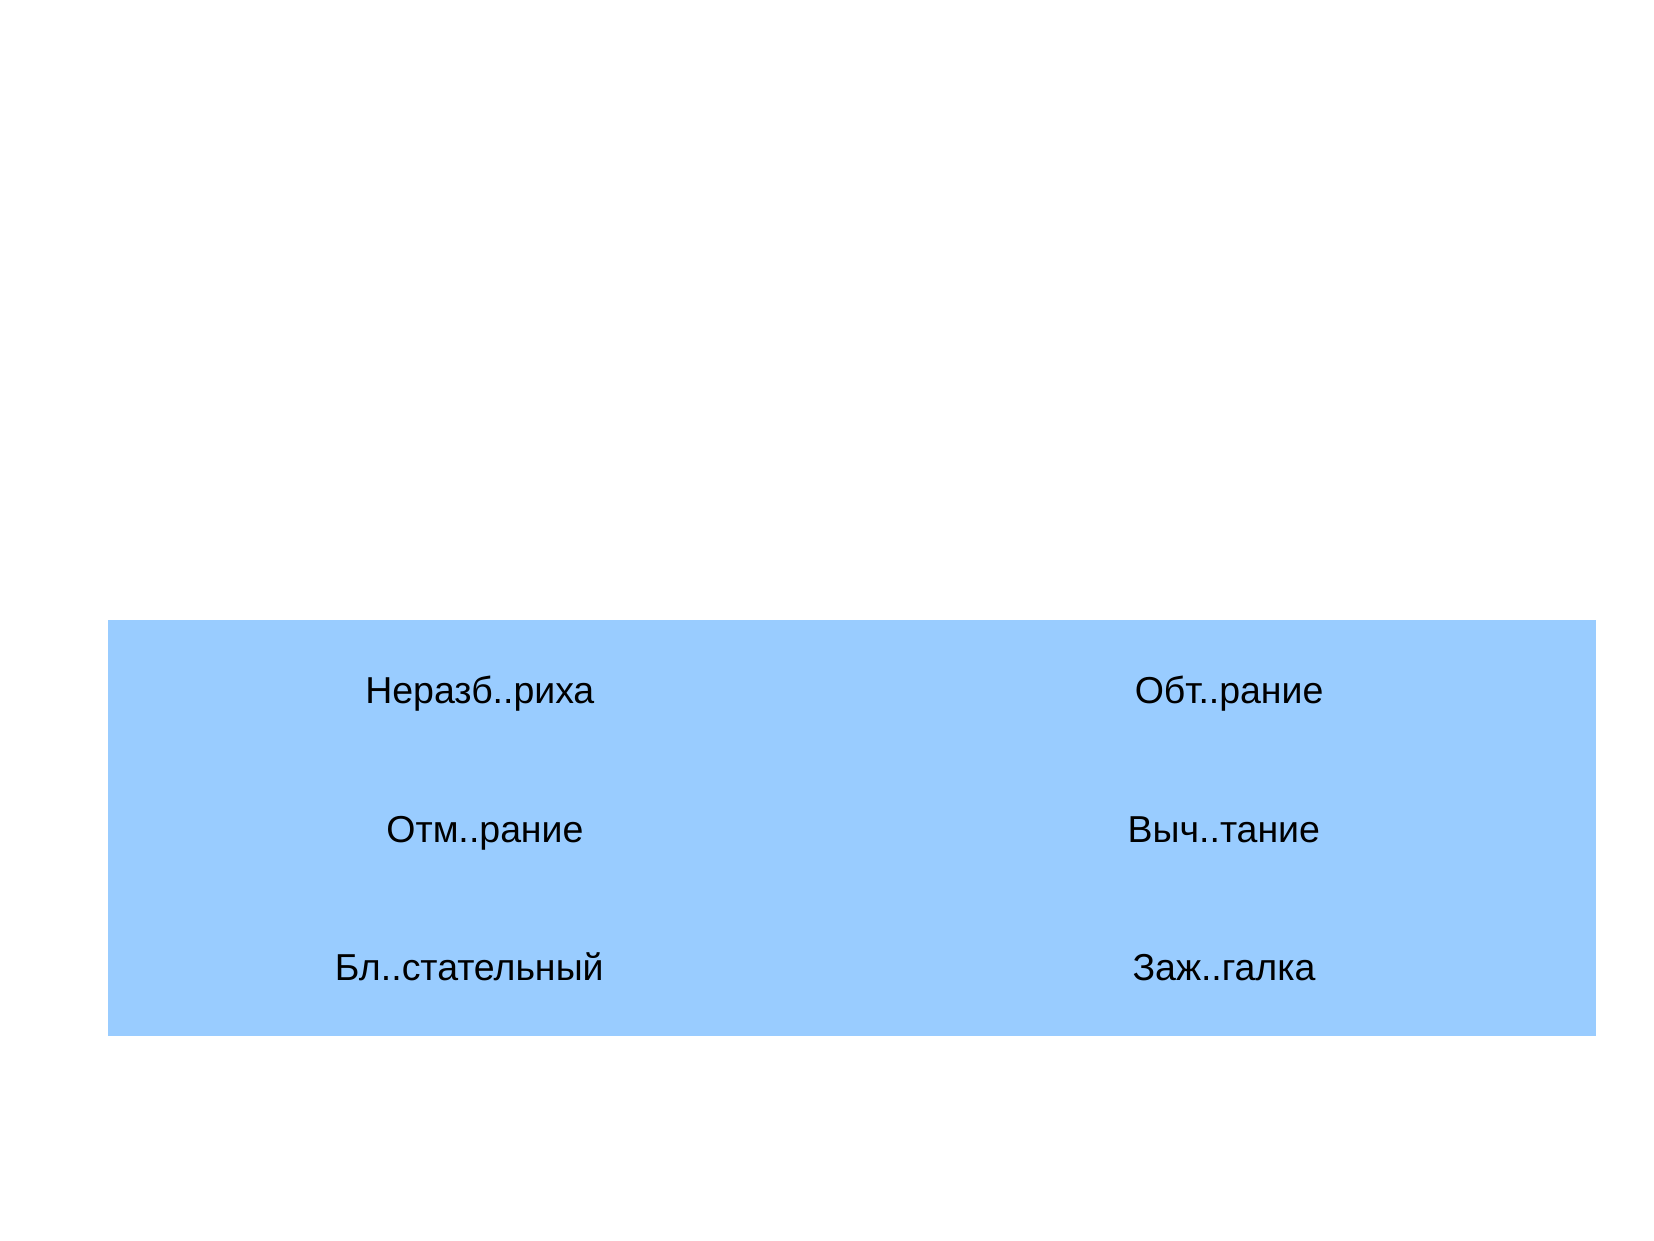

# Списать, вставить пропущенные буквы, определить часть речи, записать в тетради, обозначив орфограмму.
| Неразб..риха | Обт..рание |
| --- | --- |
| Отм..рание | Выч..тание |
| Бл..стательный | Заж..галка |